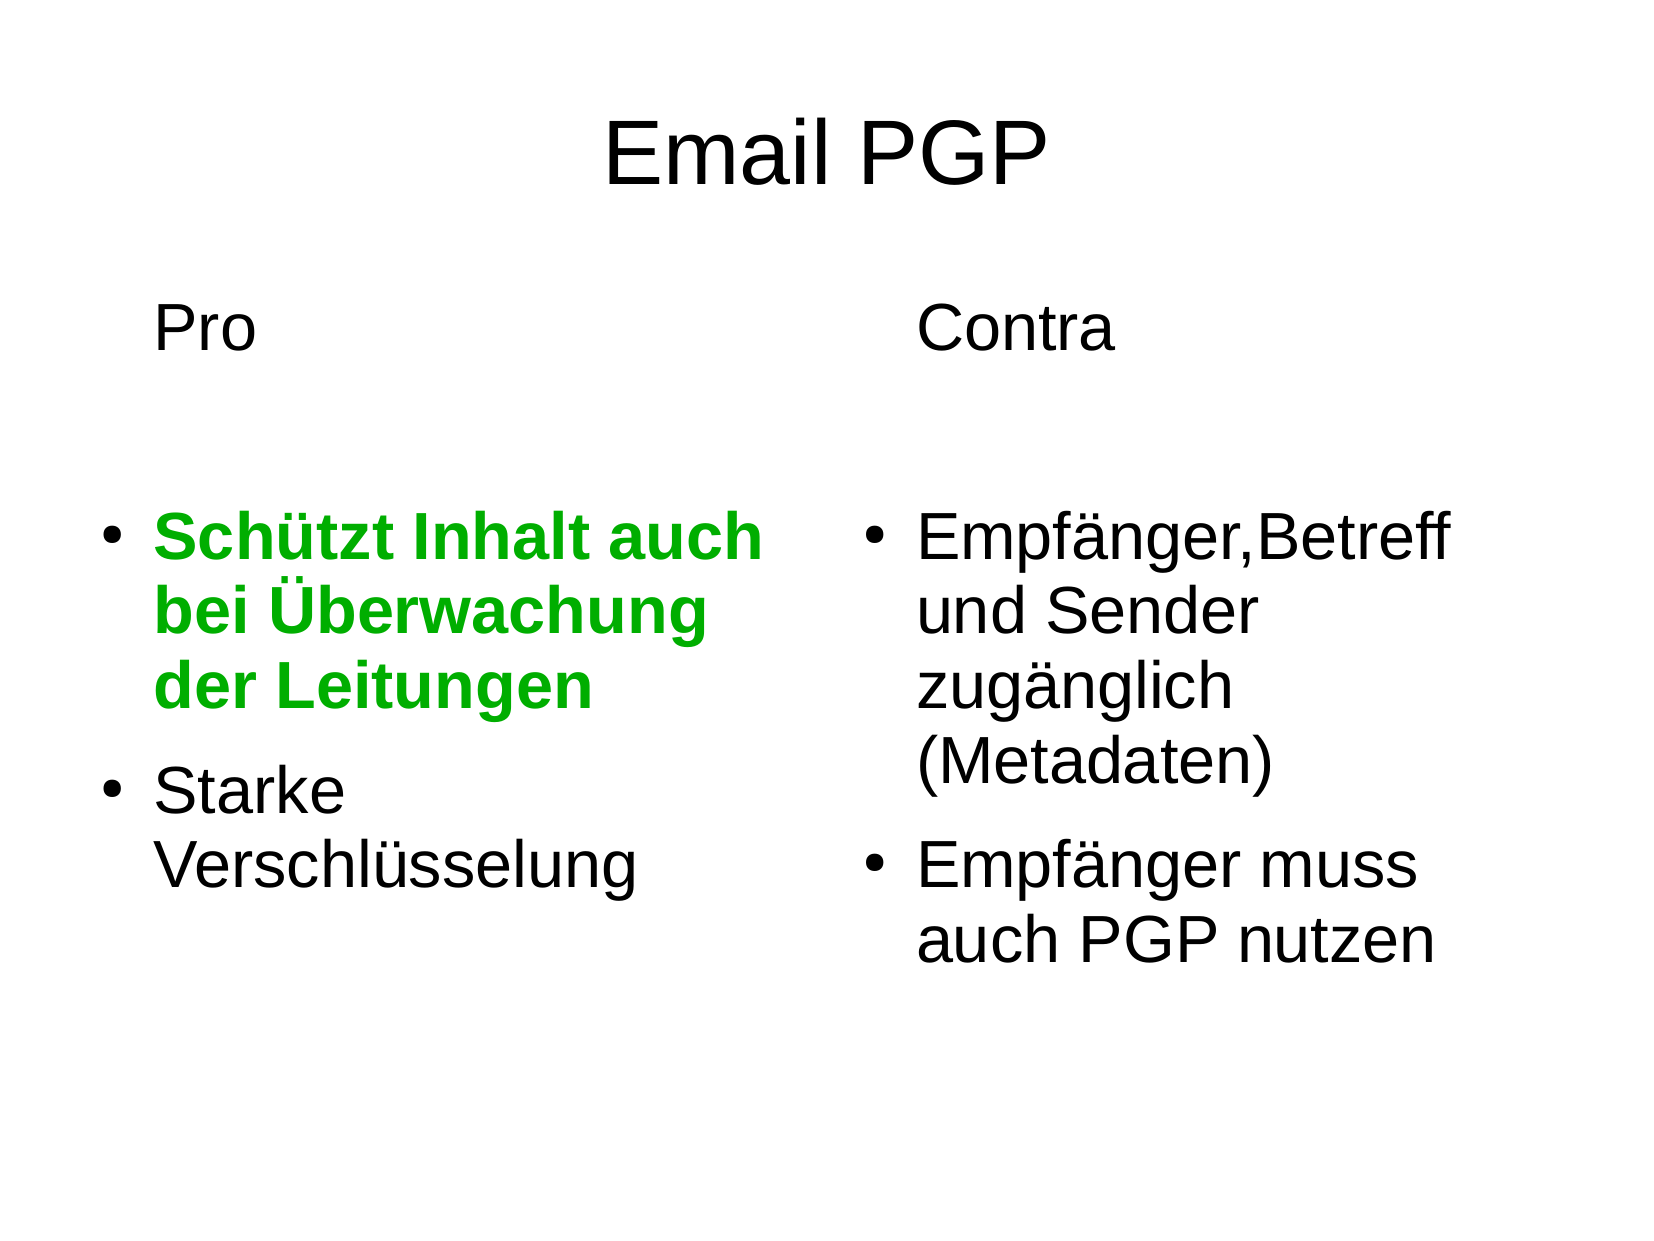

# Email PGP
Pro
Schützt Inhalt auch bei Überwachung der Leitungen
Starke Verschlüsselung
Contra
Empfänger,Betreff und Sender zugänglich (Metadaten)
Empfänger muss auch PGP nutzen